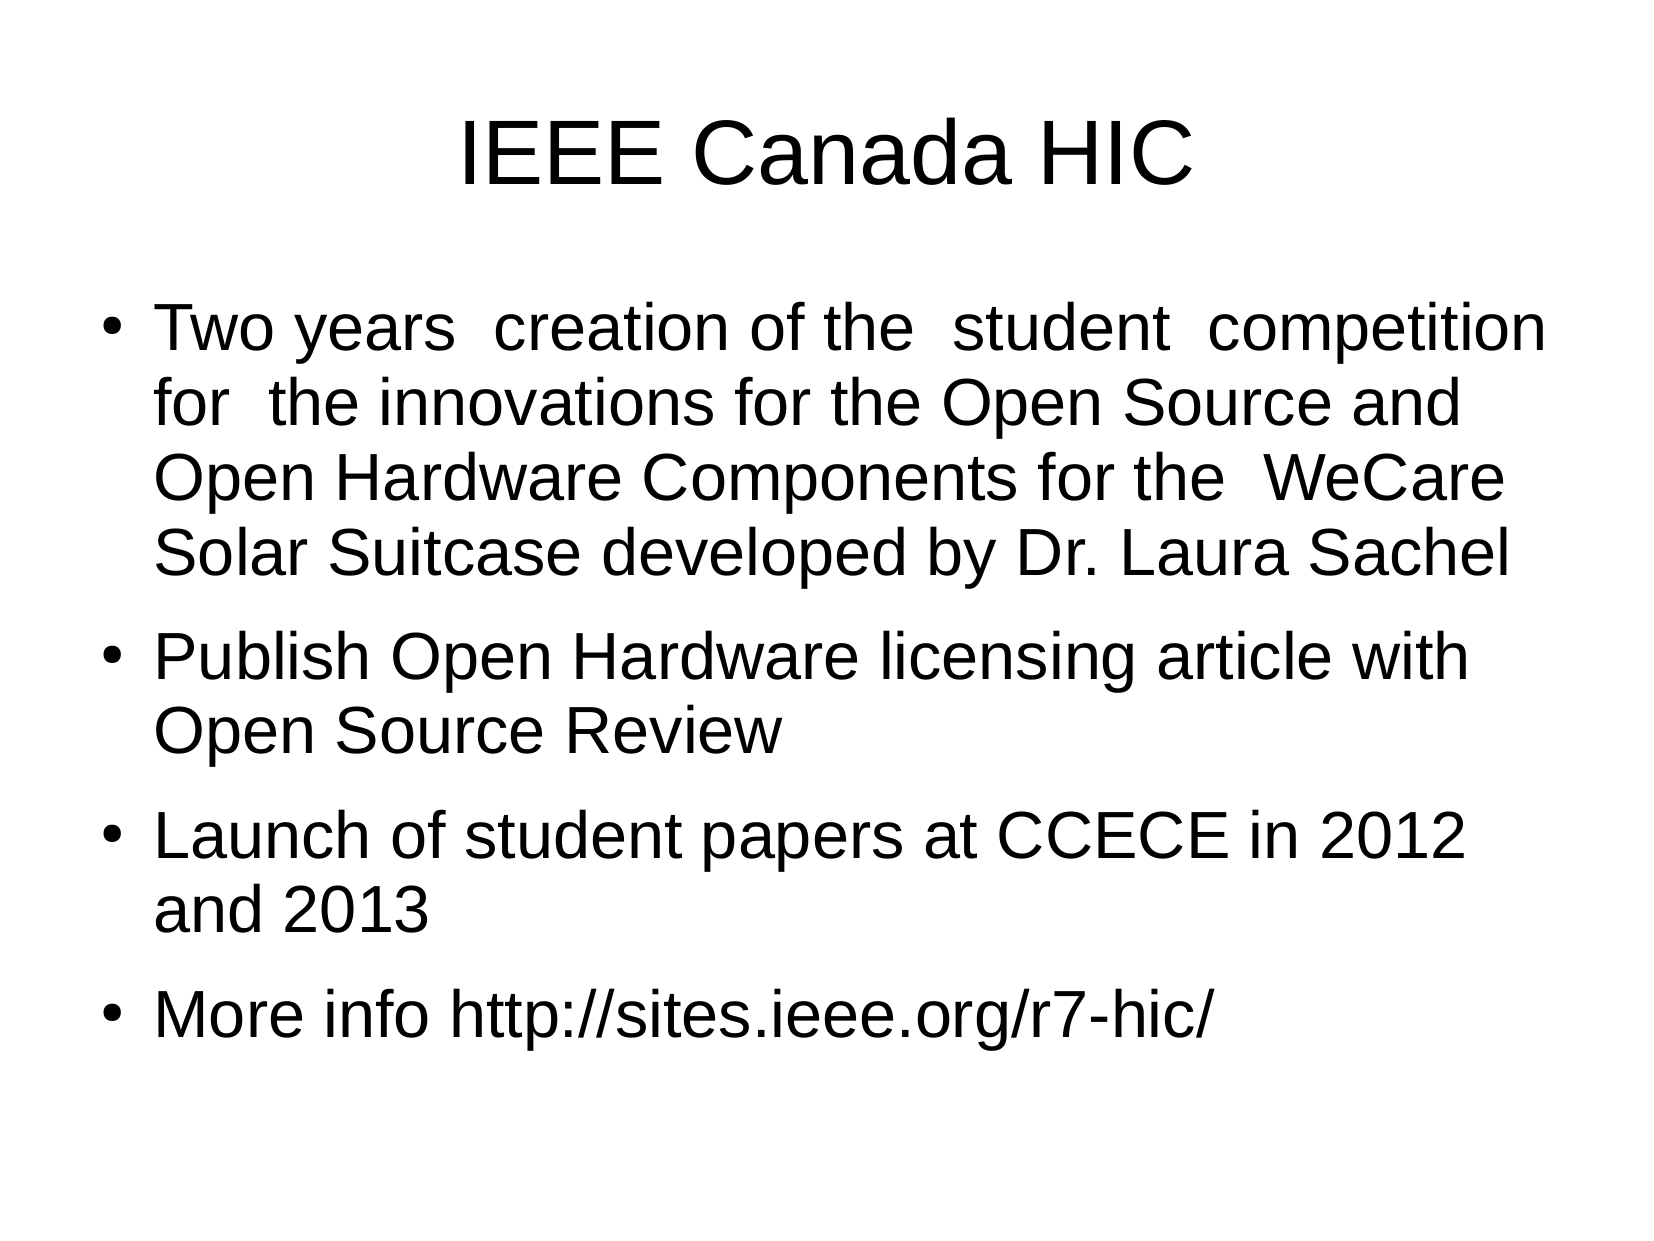

# IEEE Canada HIC
Two years creation of the student competition for the innovations for the Open Source and Open Hardware Components for the WeCare Solar Suitcase developed by Dr. Laura Sachel
Publish Open Hardware licensing article with Open Source Review
Launch of student papers at CCECE in 2012 and 2013
More info http://sites.ieee.org/r7-hic/